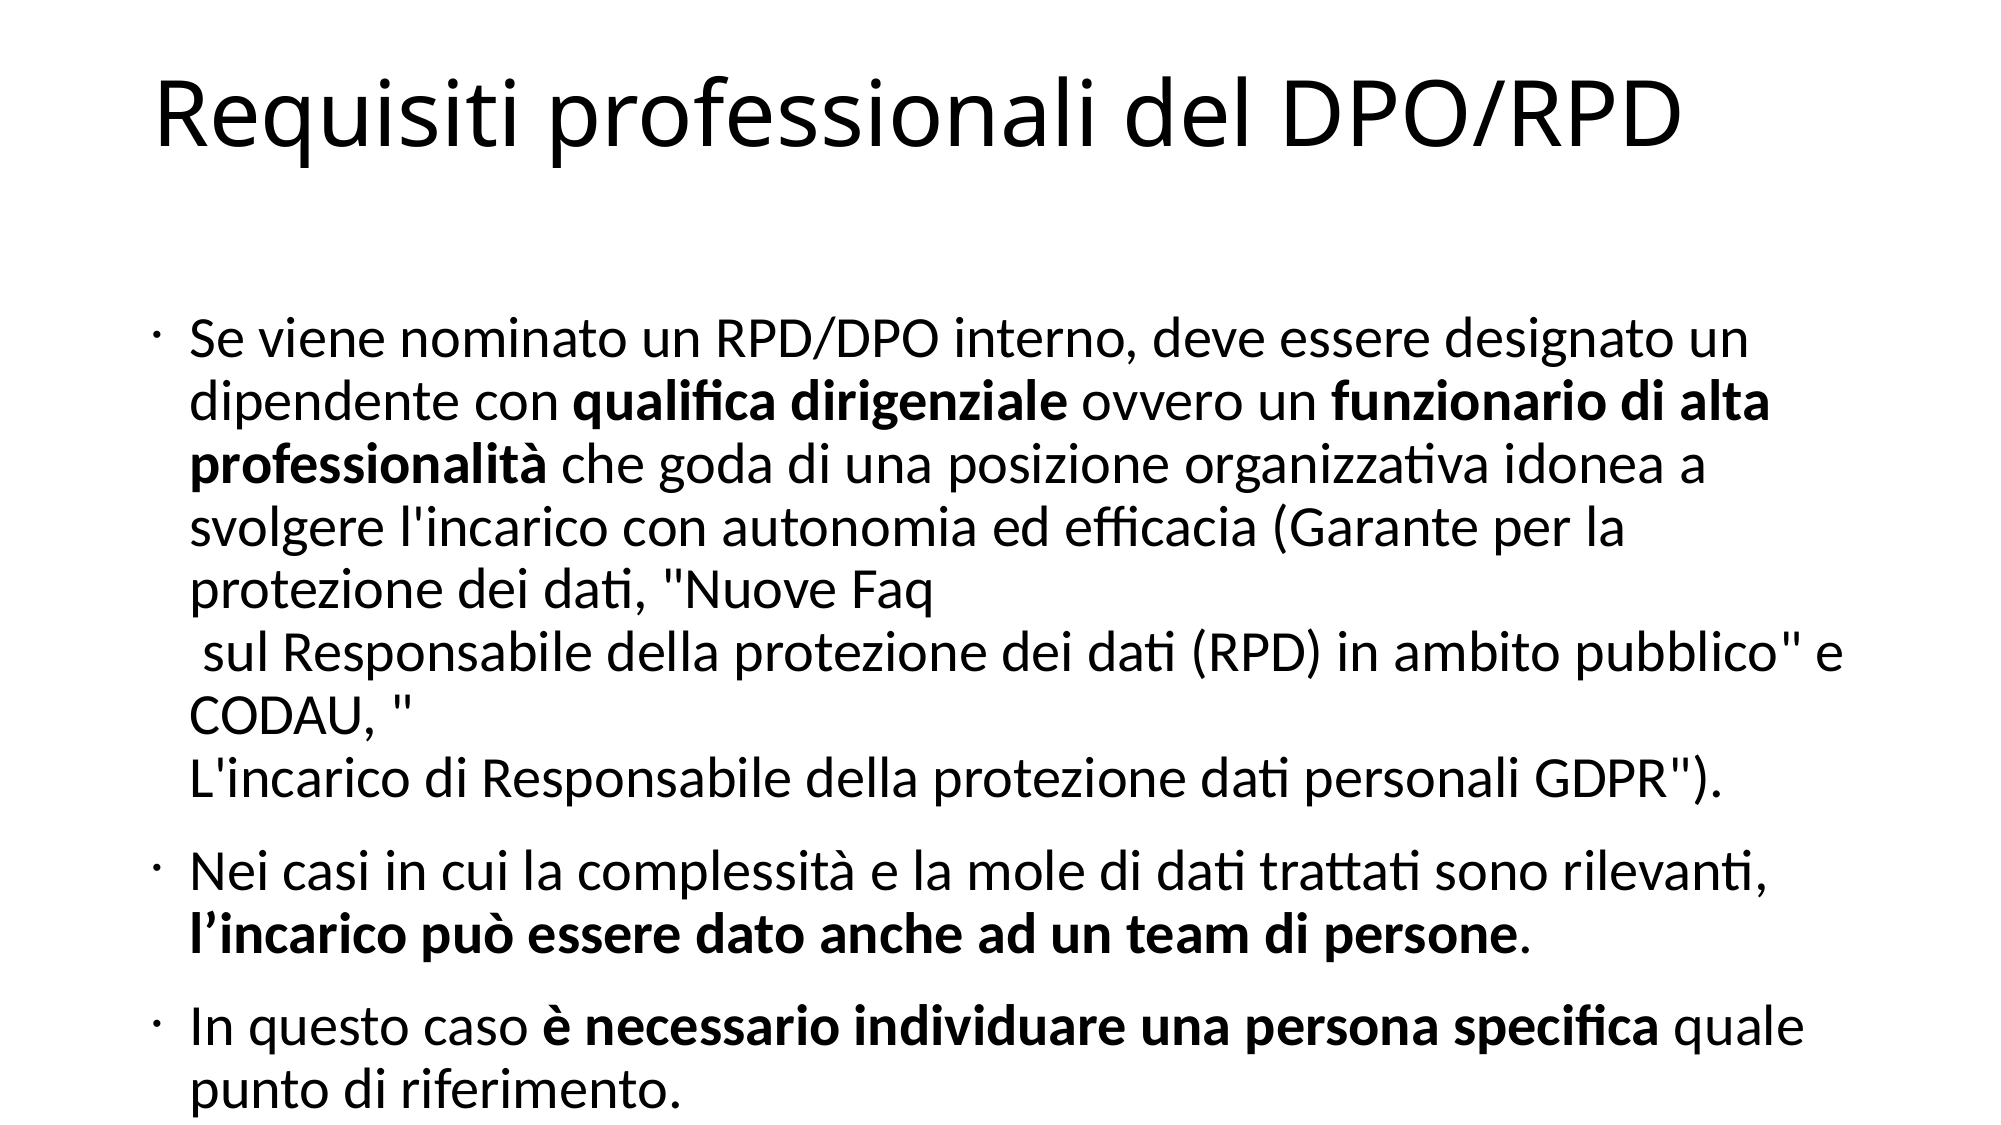

# Requisiti professionali del DPO/RPD
Se viene nominato un RPD/DPO interno, deve essere designato un dipendente con qualifica dirigenziale ovvero un funzionario di alta professionalità che goda di una posizione organizzativa idonea a svolgere l'incarico con autonomia ed efficacia (Garante per la protezione dei dati, "Nuove Faq sul Responsabile della protezione dei dati (RPD) in ambito pubblico" e CODAU, "L'incarico di Responsabile della protezione dati personali GDPR").
Nei casi in cui la complessità e la mole di dati trattati sono rilevanti, l’incarico può essere dato anche ad un team di persone.
In questo caso è necessario individuare una persona specifica quale punto di riferimento.